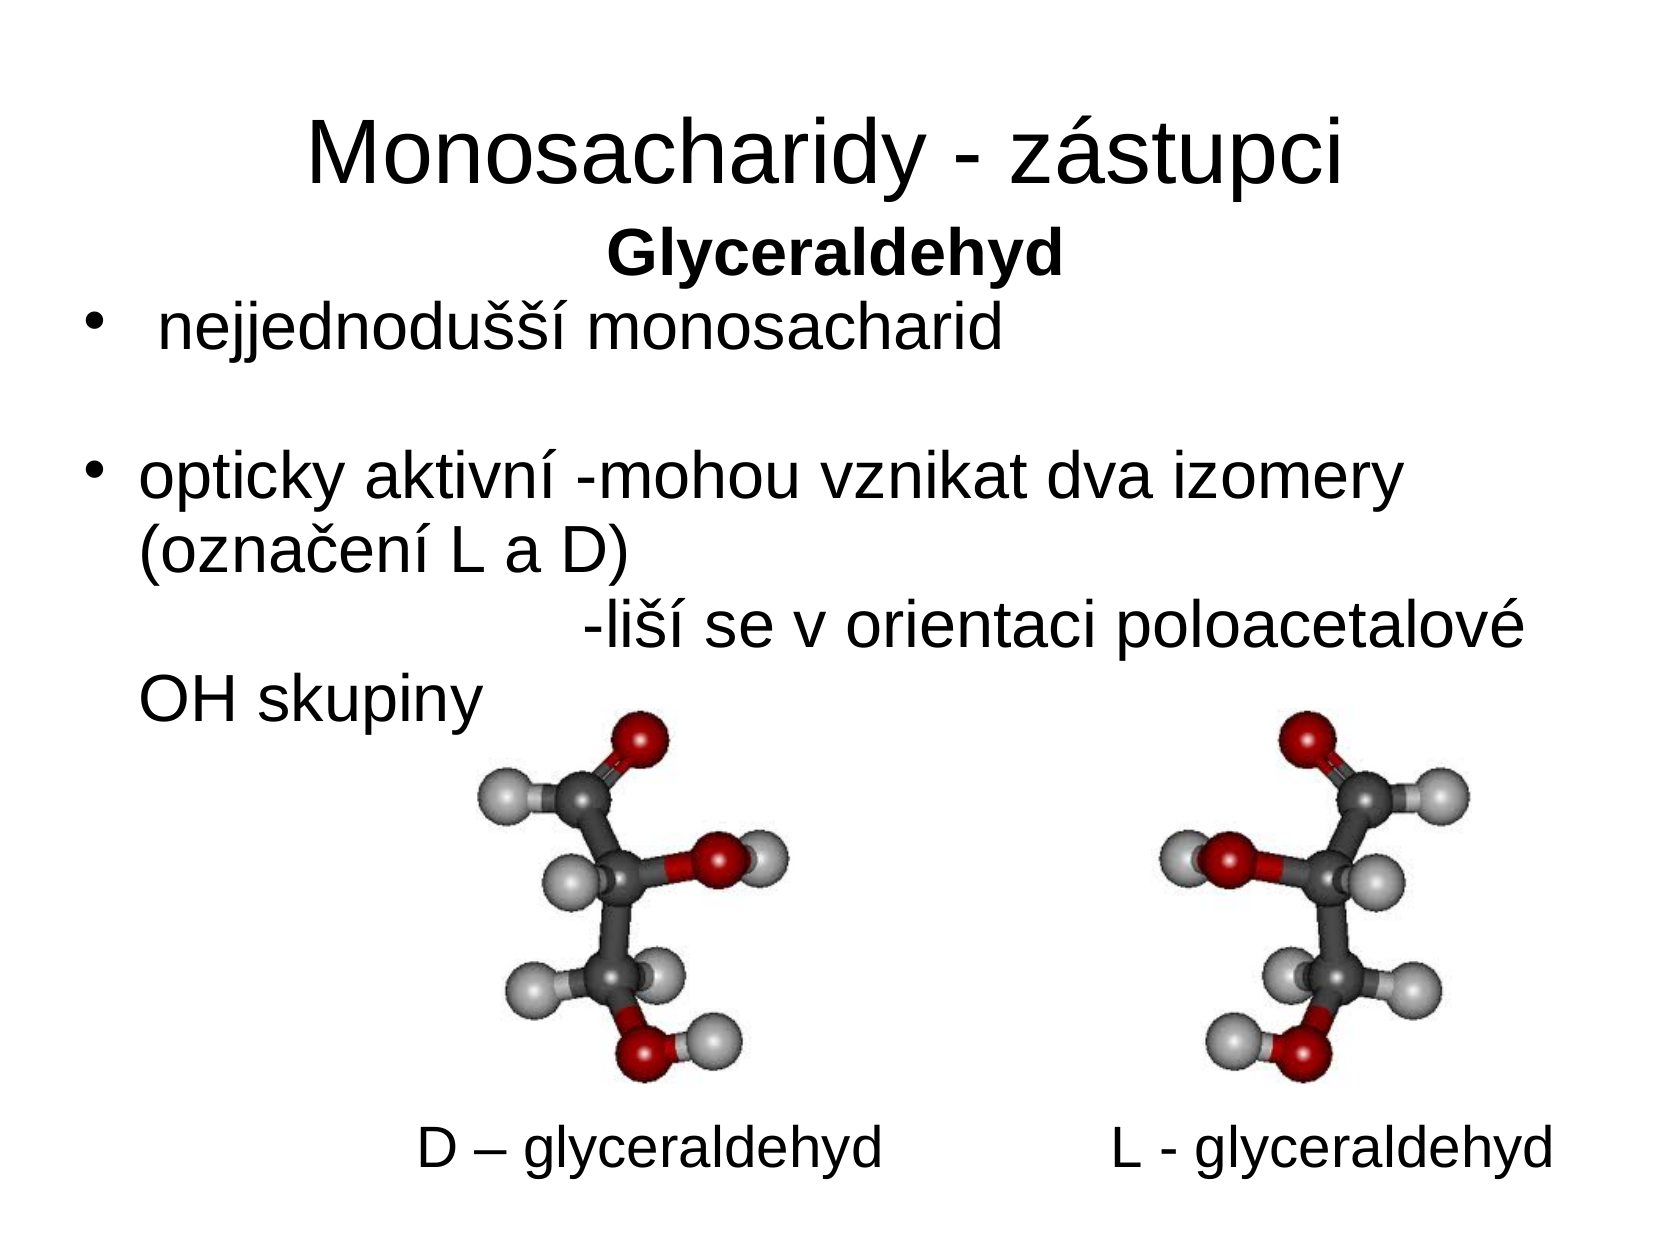

# Monosacharidy - zástupci
 Glyceraldehyd
 nejjednodušší monosacharid
opticky aktivní -mohou vznikat dva izomery (označení L a D)
 -liší se v orientaci poloacetalové OH skupiny
 D – glyceraldehyd L - glyceraldehyd